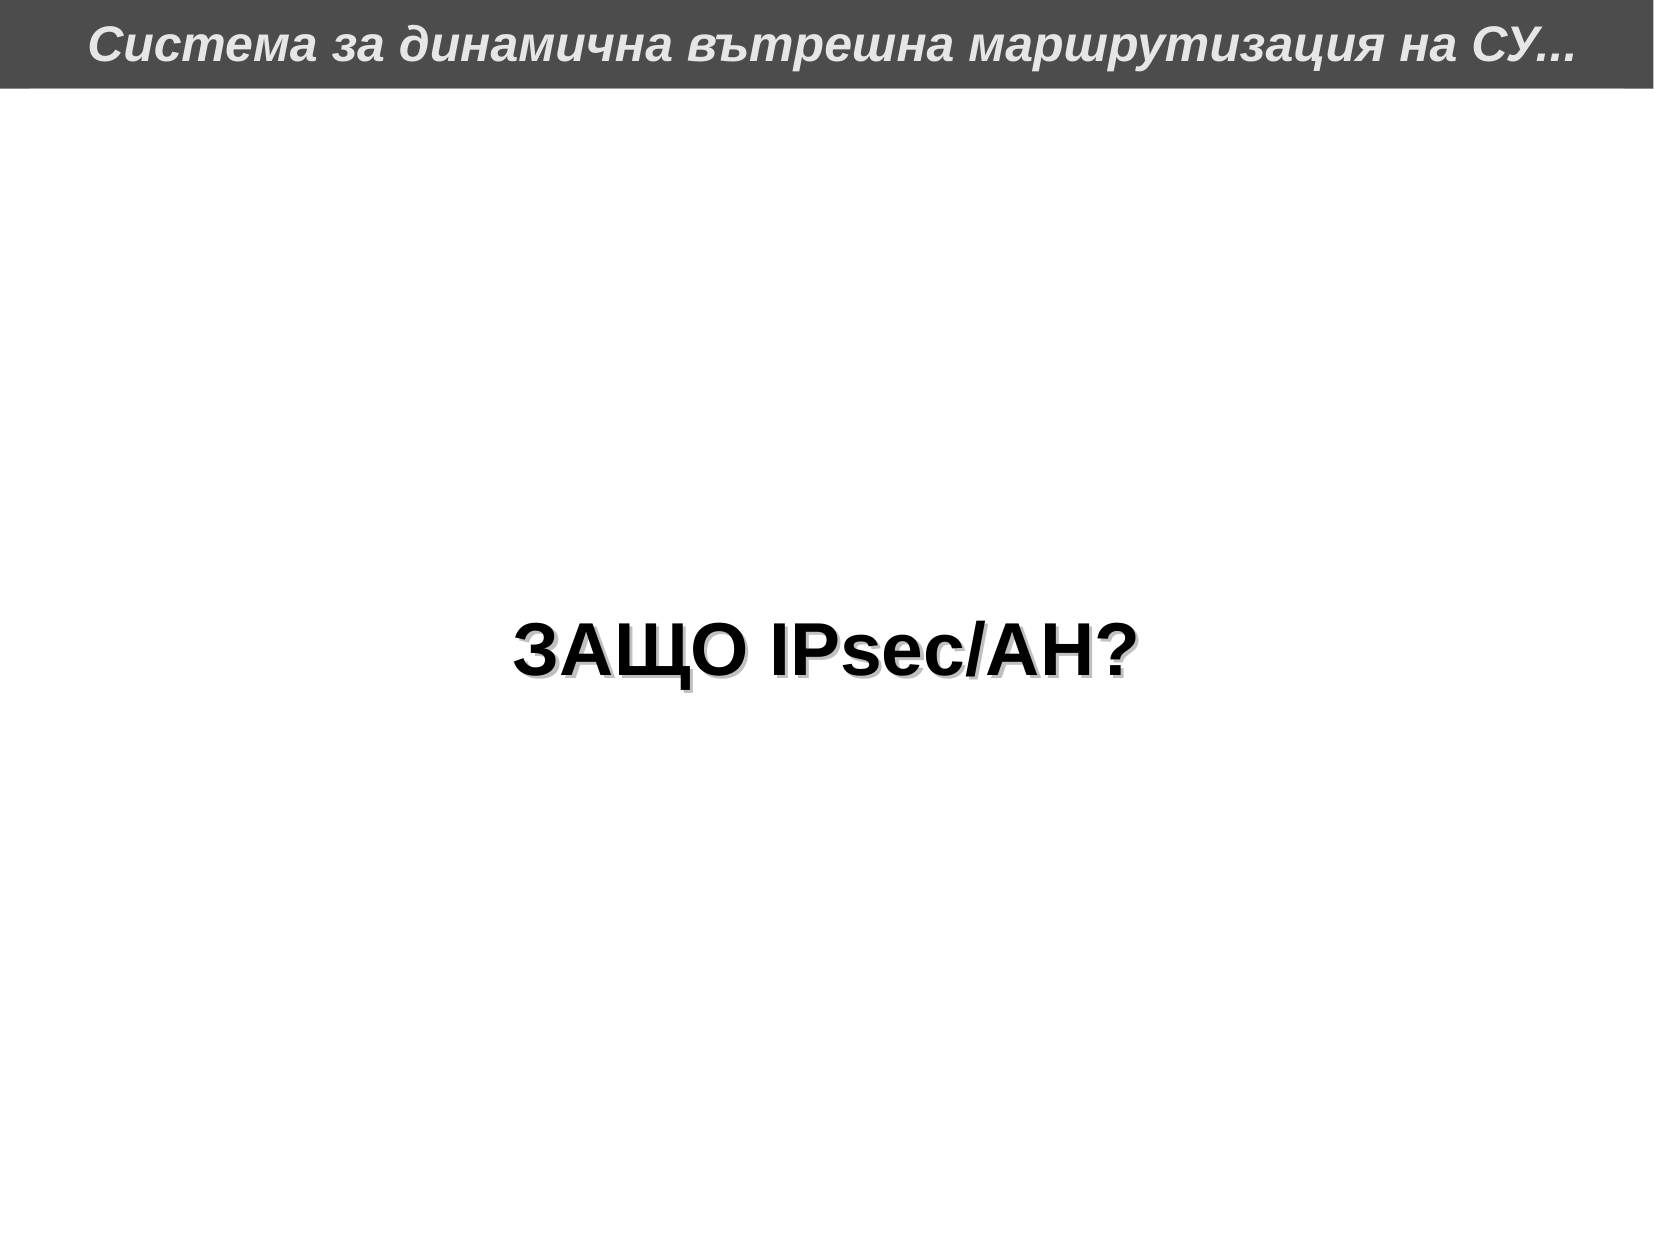

Система за динамична вътрешна маршрутизация на СУ...
ЗАЩО IPsec/AH?